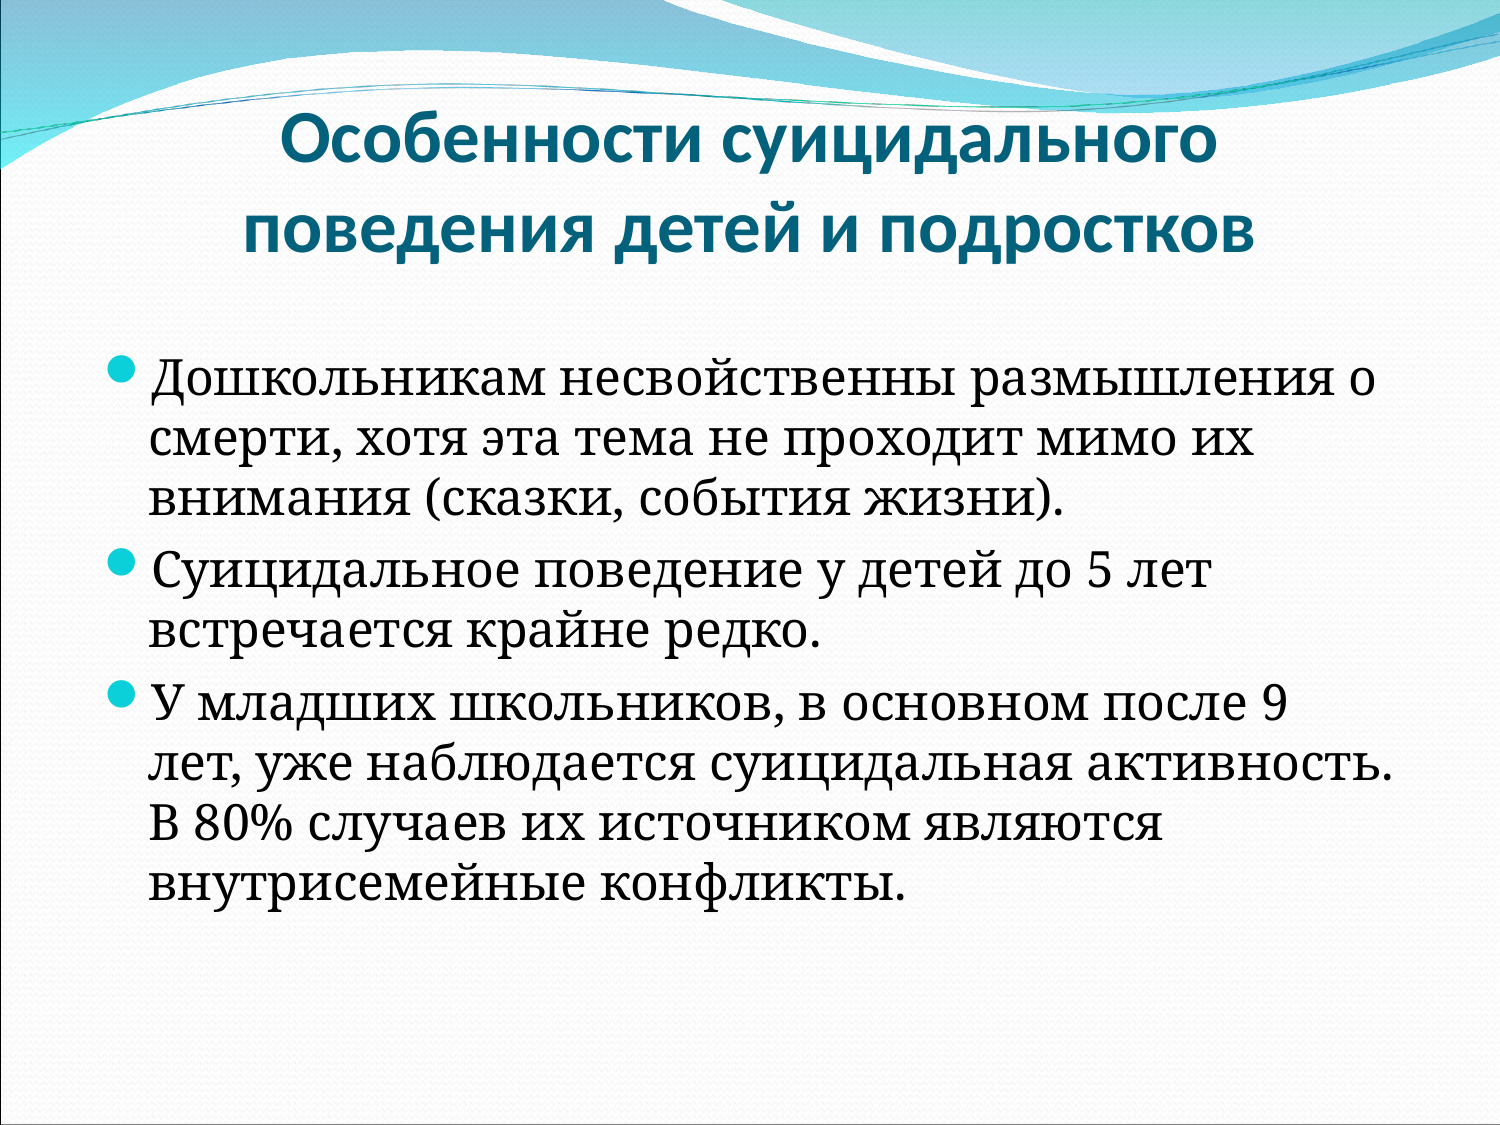

# Особенности суицидального поведения детей и подростков
Дошкольникам несвойственны размышления о смерти, хотя эта тема не проходит мимо их внимания (сказки, события жизни).
Суицидальное поведение у детей до 5 лет встречается крайне редко.
У младших школьников, в основном после 9 лет, уже наблюдается суицидальная активность. В 80% случаев их источником являются внутрисемейные конфликты.